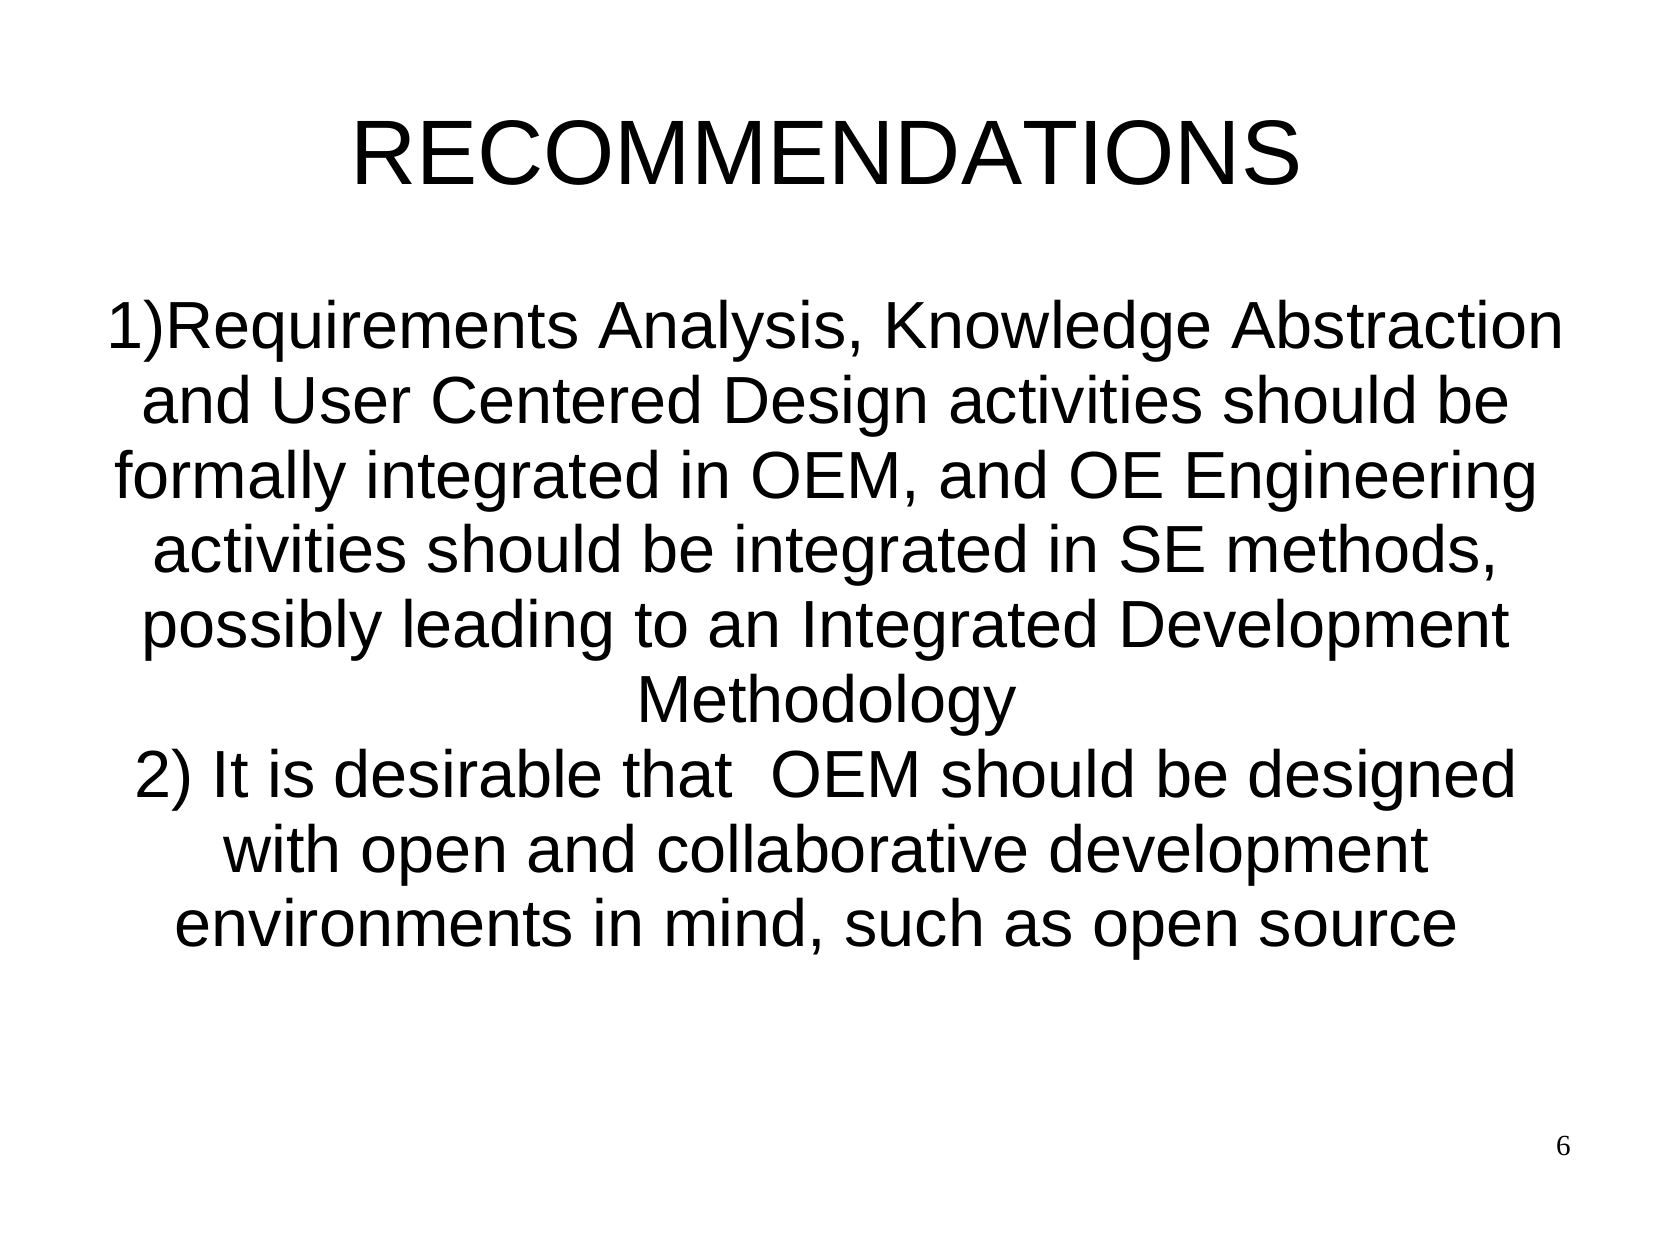

# RECOMMENDATIONS
 1)Requirements Analysis, Knowledge Abstraction and User Centered Design activities should be formally integrated in OEM, and OE Engineering activities should be integrated in SE methods, possibly leading to an Integrated Development Methodology
2) It is desirable that OEM should be designed with open and collaborative development environments in mind, such as open source
6